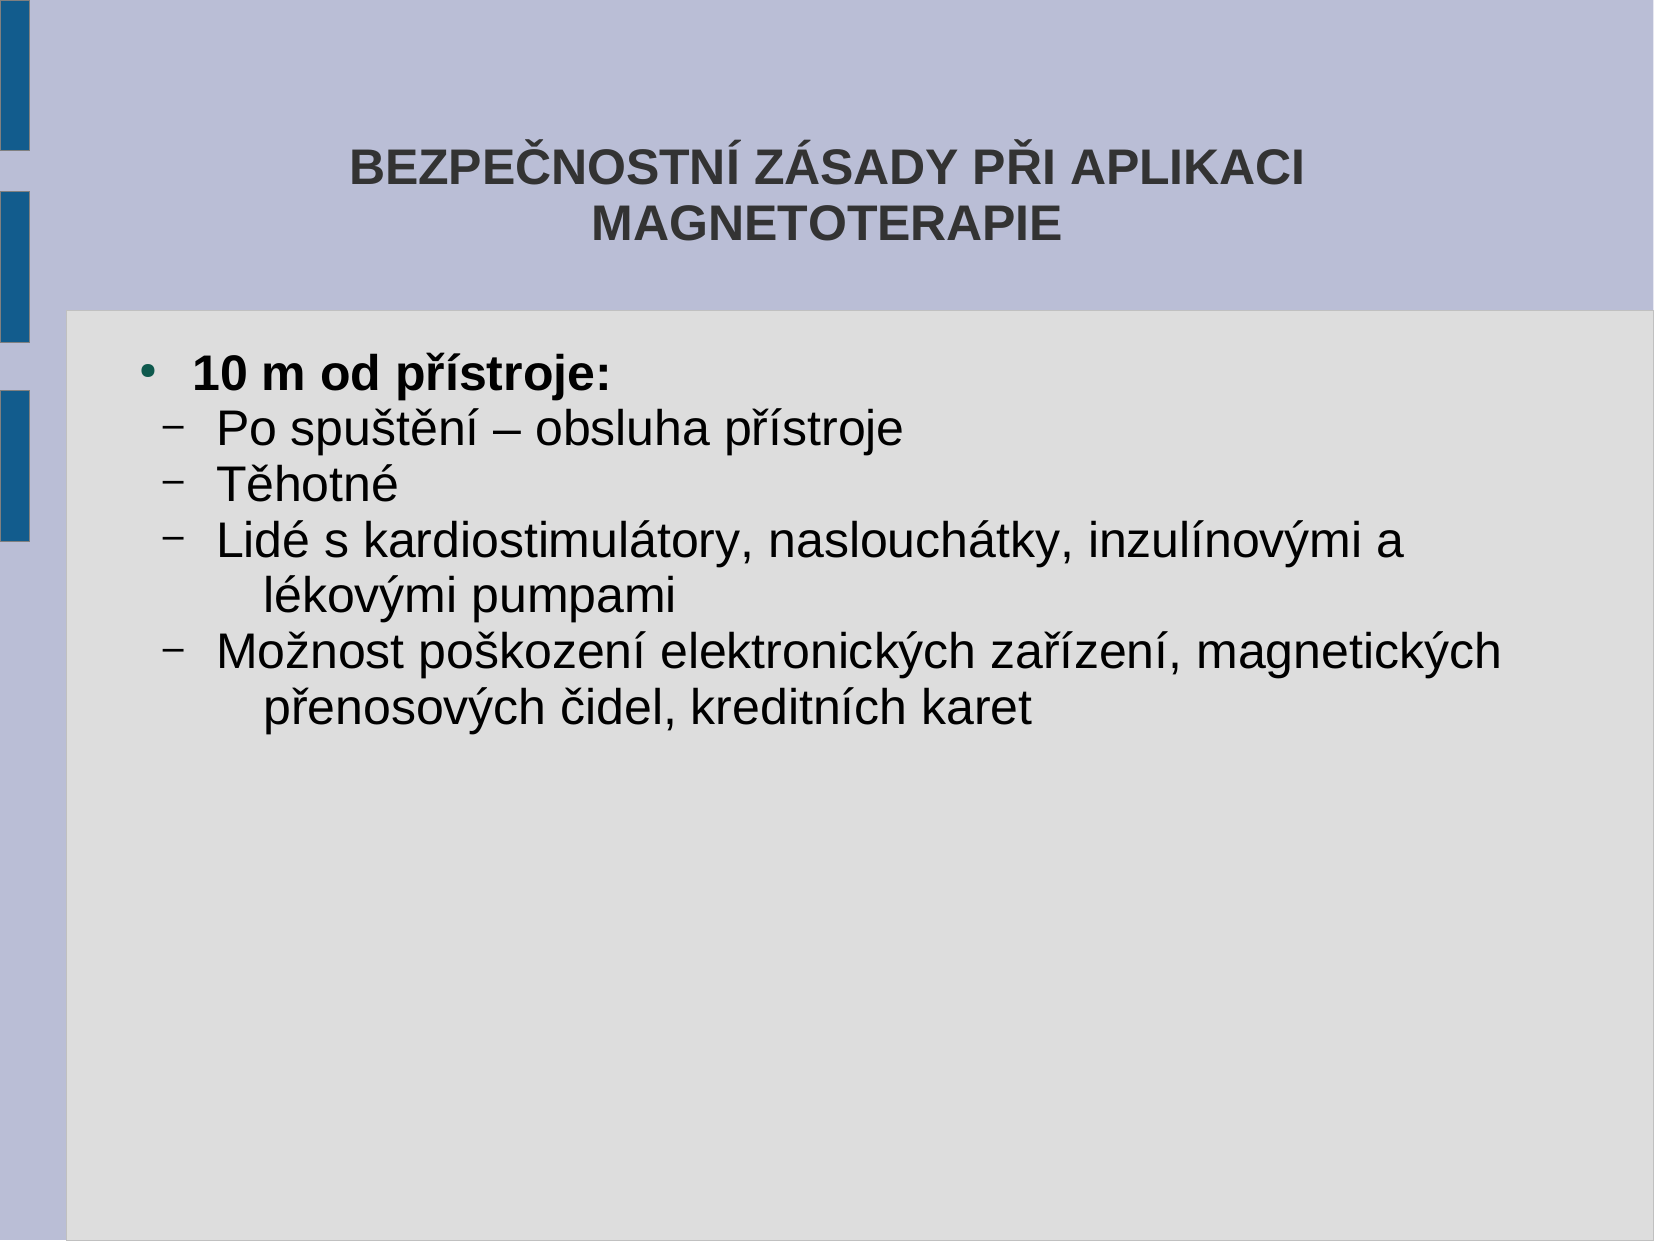

# BEZPEČNOSTNÍ ZÁSADY PŘI APLIKACI MAGNETOTERAPIE
10 m od přístroje:
Po spuštění – obsluha přístroje
Těhotné
Lidé s kardiostimulátory, naslouchátky, inzulínovými a lékovými pumpami
Možnost poškození elektronických zařízení, magnetických přenosových čidel, kreditních karet